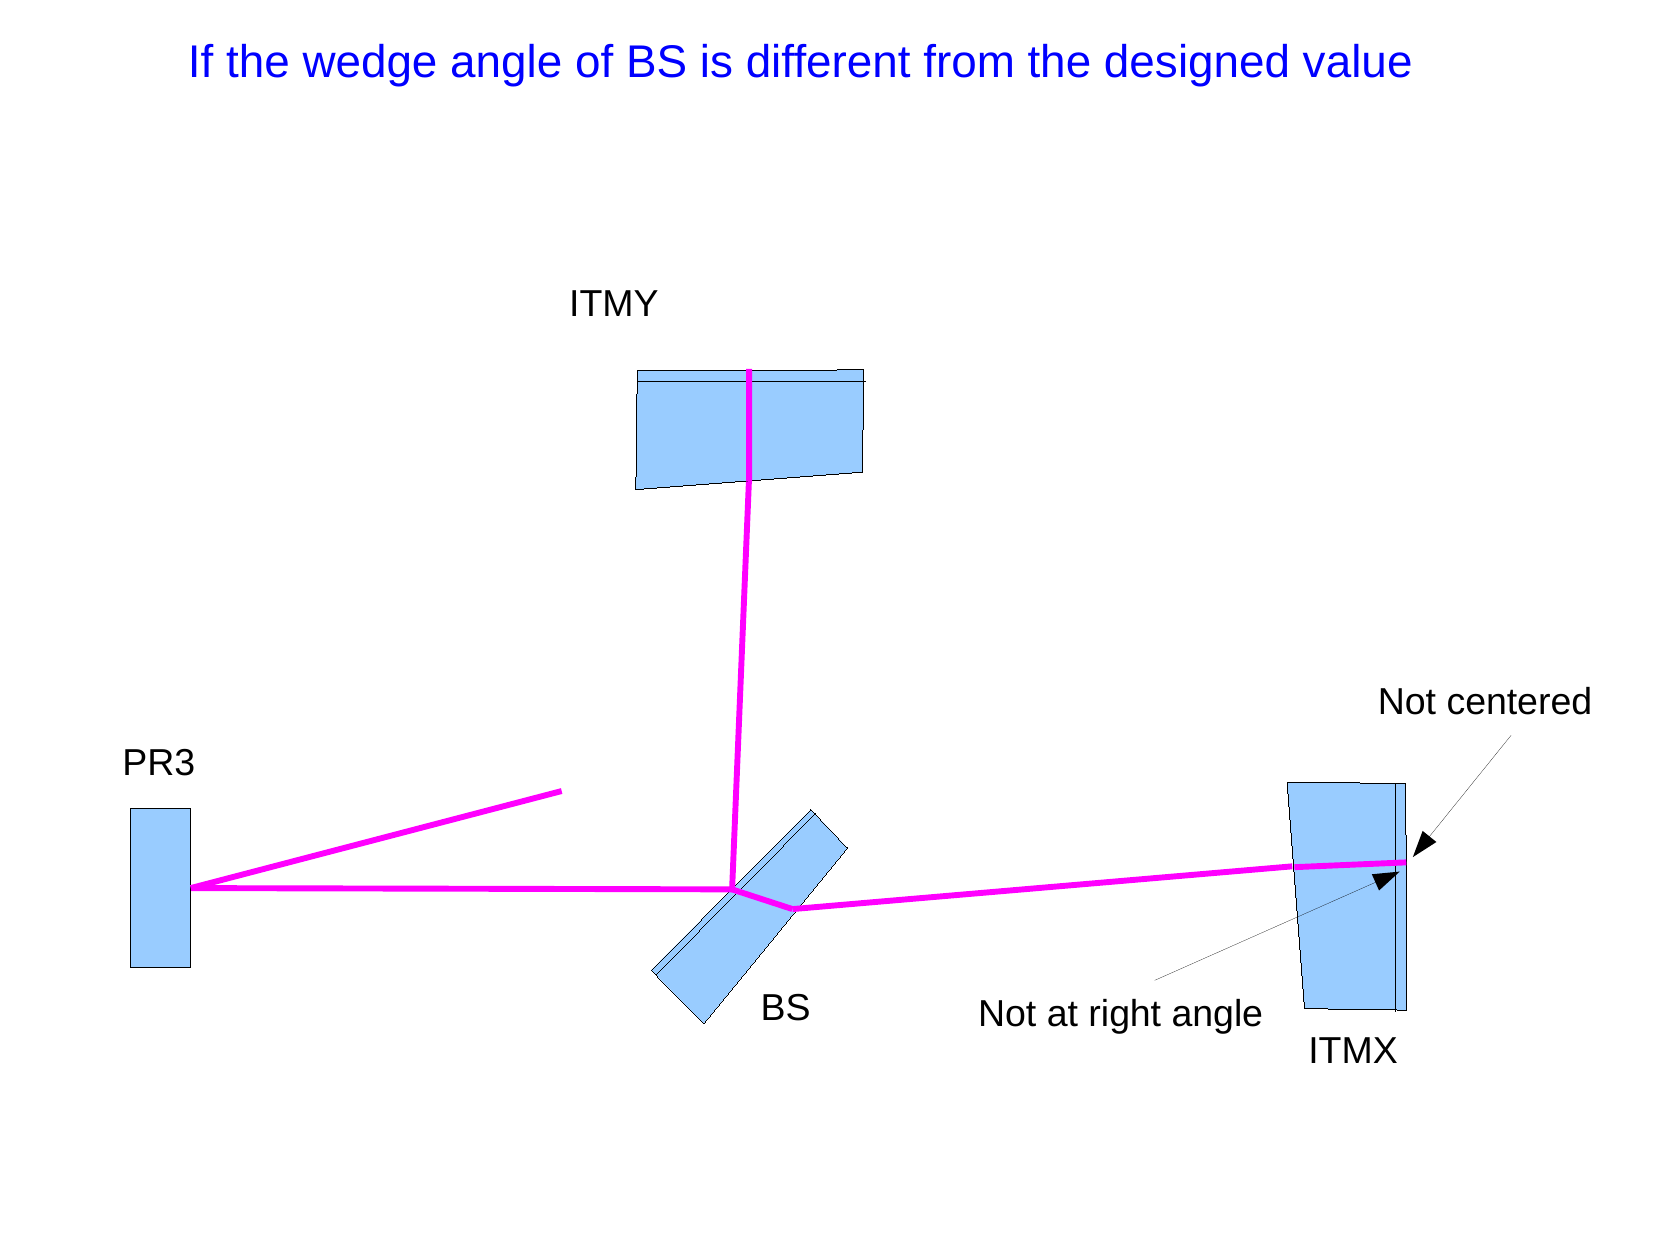

If the wedge angle of BS is different from the designed value
ITMY
Not centered
PR3
BS
Not at right angle
ITMX